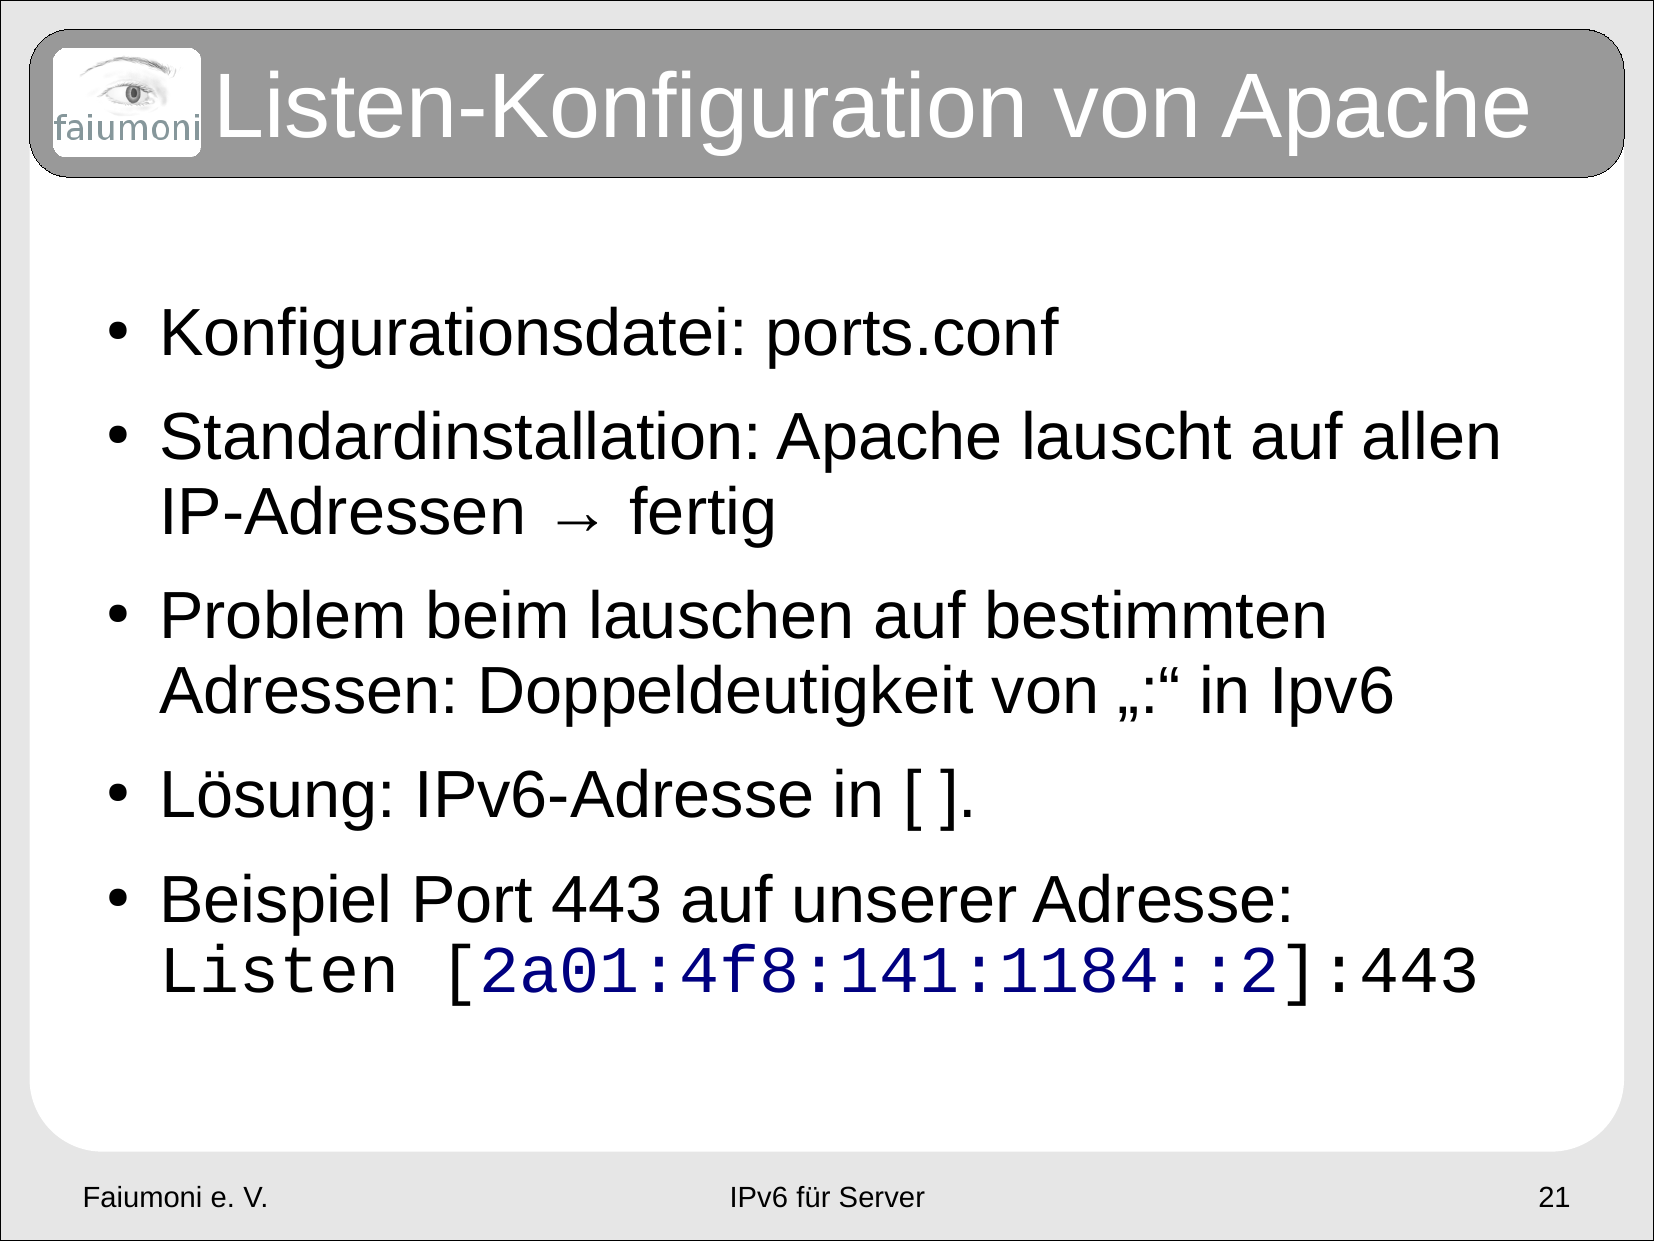

# Listen-Konfiguration von Apache
Konfigurationsdatei: ports.conf
Standardinstallation: Apache lauscht auf allen IP-Adressen → fertig
Problem beim lauschen auf bestimmten Adressen: Doppeldeutigkeit von „:“ in Ipv6
Lösung: IPv6-Adresse in [ ].
Beispiel Port 443 auf unserer Adresse:
Listen [2a01:4f8:141:1184::2]:443
Faiumoni e. V.
IPv6 für Server
21